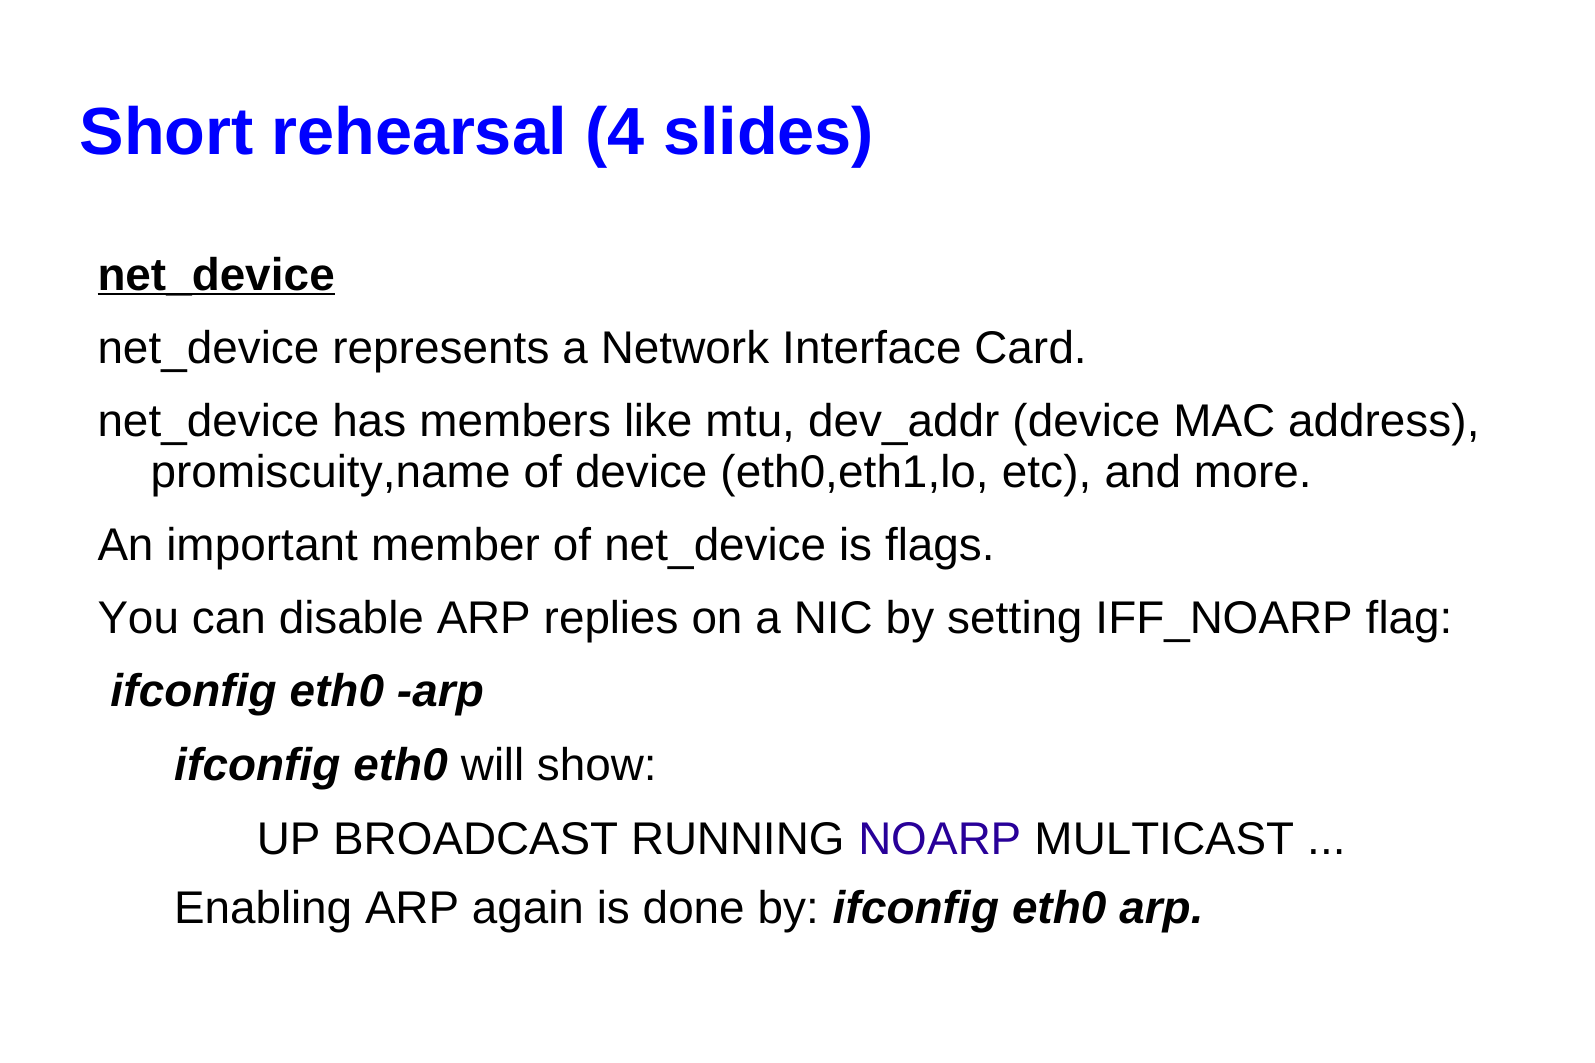

# Short rehearsal (4 slides)
net_device
net_device represents a Network Interface Card.
net_device has members like mtu, dev_addr (device MAC address), promiscuity,name of device (eth0,eth1,lo, etc), and more.
An important member of net_device is flags.
You can disable ARP replies on a NIC by setting IFF_NOARP flag:
 ifconfig eth0 -arp
ifconfig eth0 will show:
UP BROADCAST RUNNING NOARP MULTICAST ...
Enabling ARP again is done by: ifconfig eth0 arp.